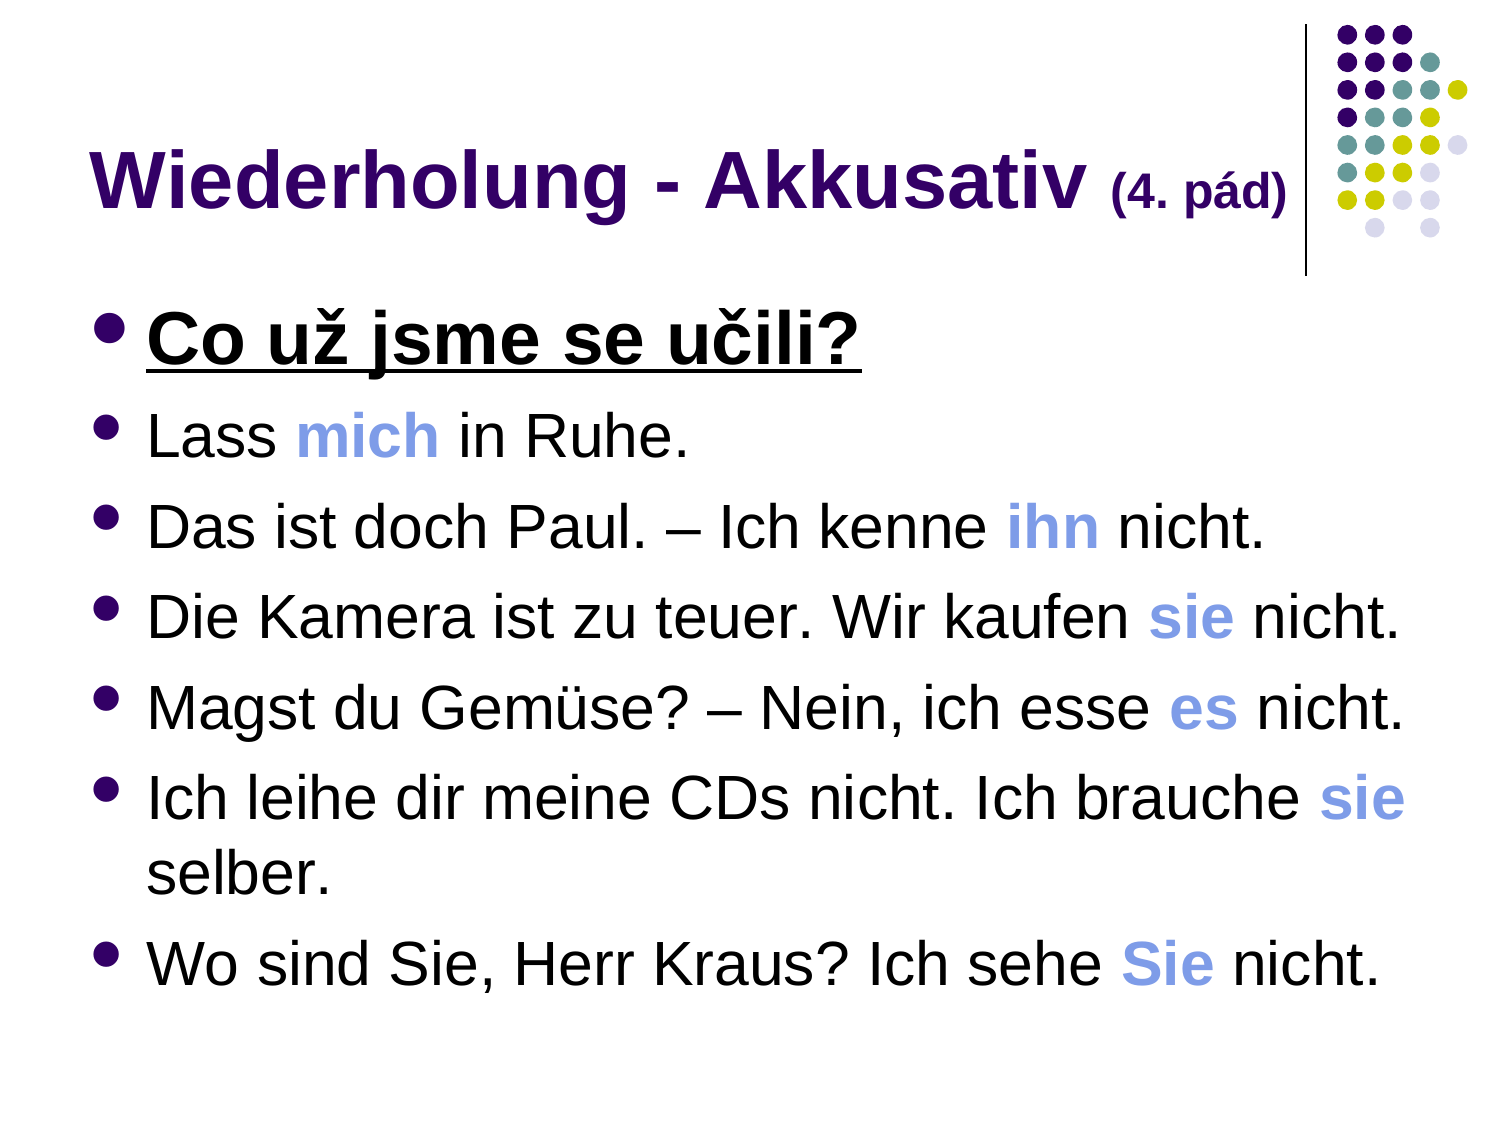

# Wiederholung - Akkusativ (4. pád)
Co už jsme se učili?
Lass mich in Ruhe.
Das ist doch Paul. – Ich kenne ihn nicht.
Die Kamera ist zu teuer. Wir kaufen sie nicht.
Magst du Gemüse? – Nein, ich esse es nicht.
Ich leihe dir meine CDs nicht. Ich brauche sie selber.
Wo sind Sie, Herr Kraus? Ich sehe Sie nicht.